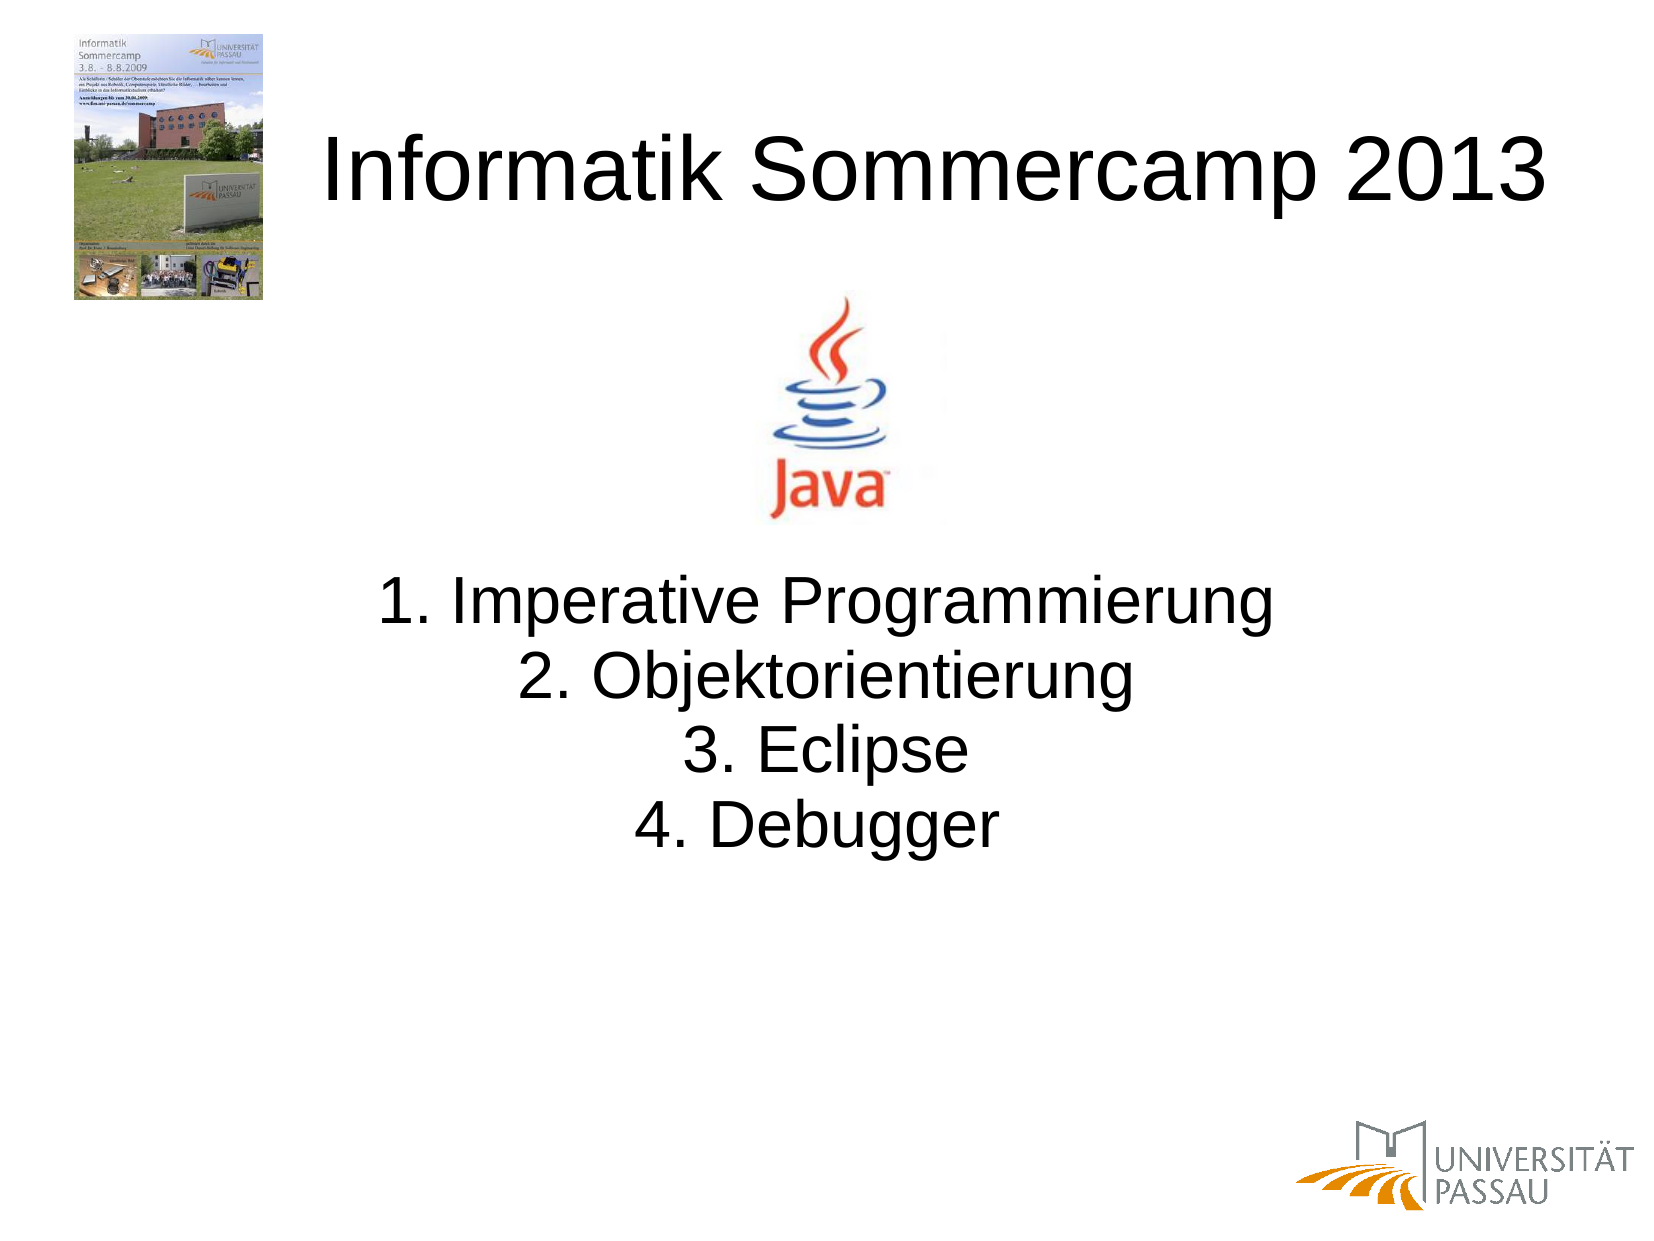

# Informatik Sommercamp 2013
1. Imperative Programmierung
2. Objektorientierung
3. Eclipse
4. Debugger